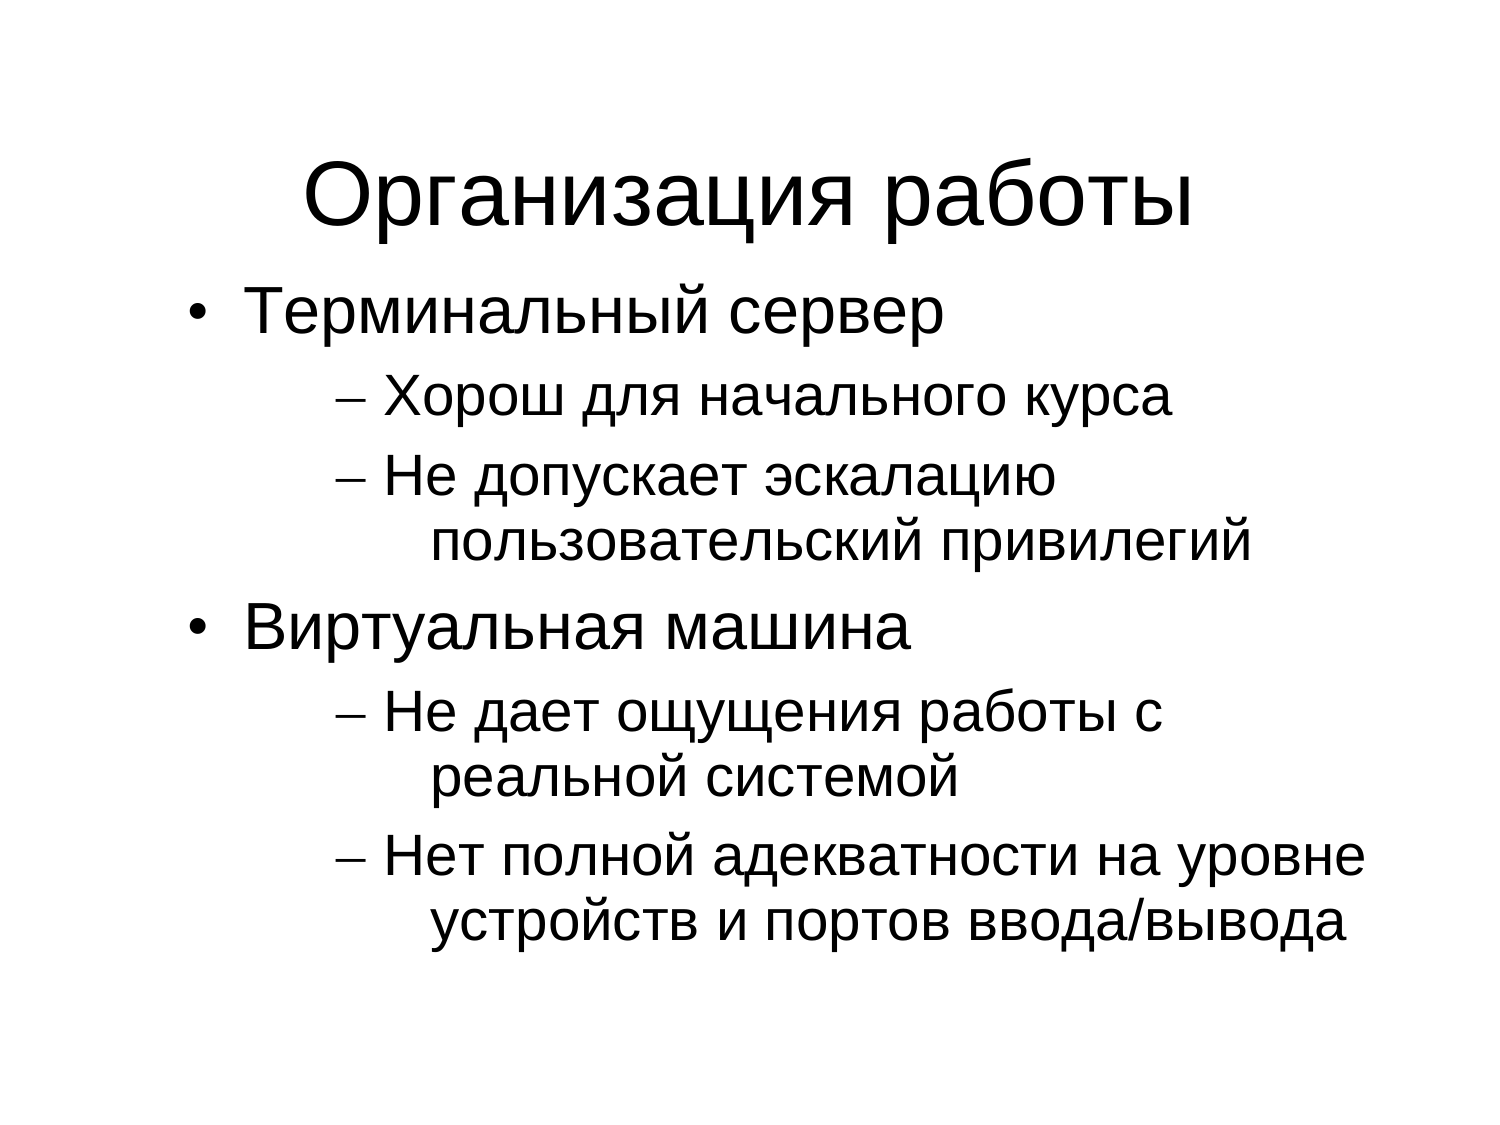

# Организация работы
Терминальный сервер
Хорош для начального курса
Не допускает эскалацию пользовательский привилегий
Виртуальная машина
Не дает ощущения работы с реальной системой
Нет полной адекватности на уровне устройств и портов ввода/вывода